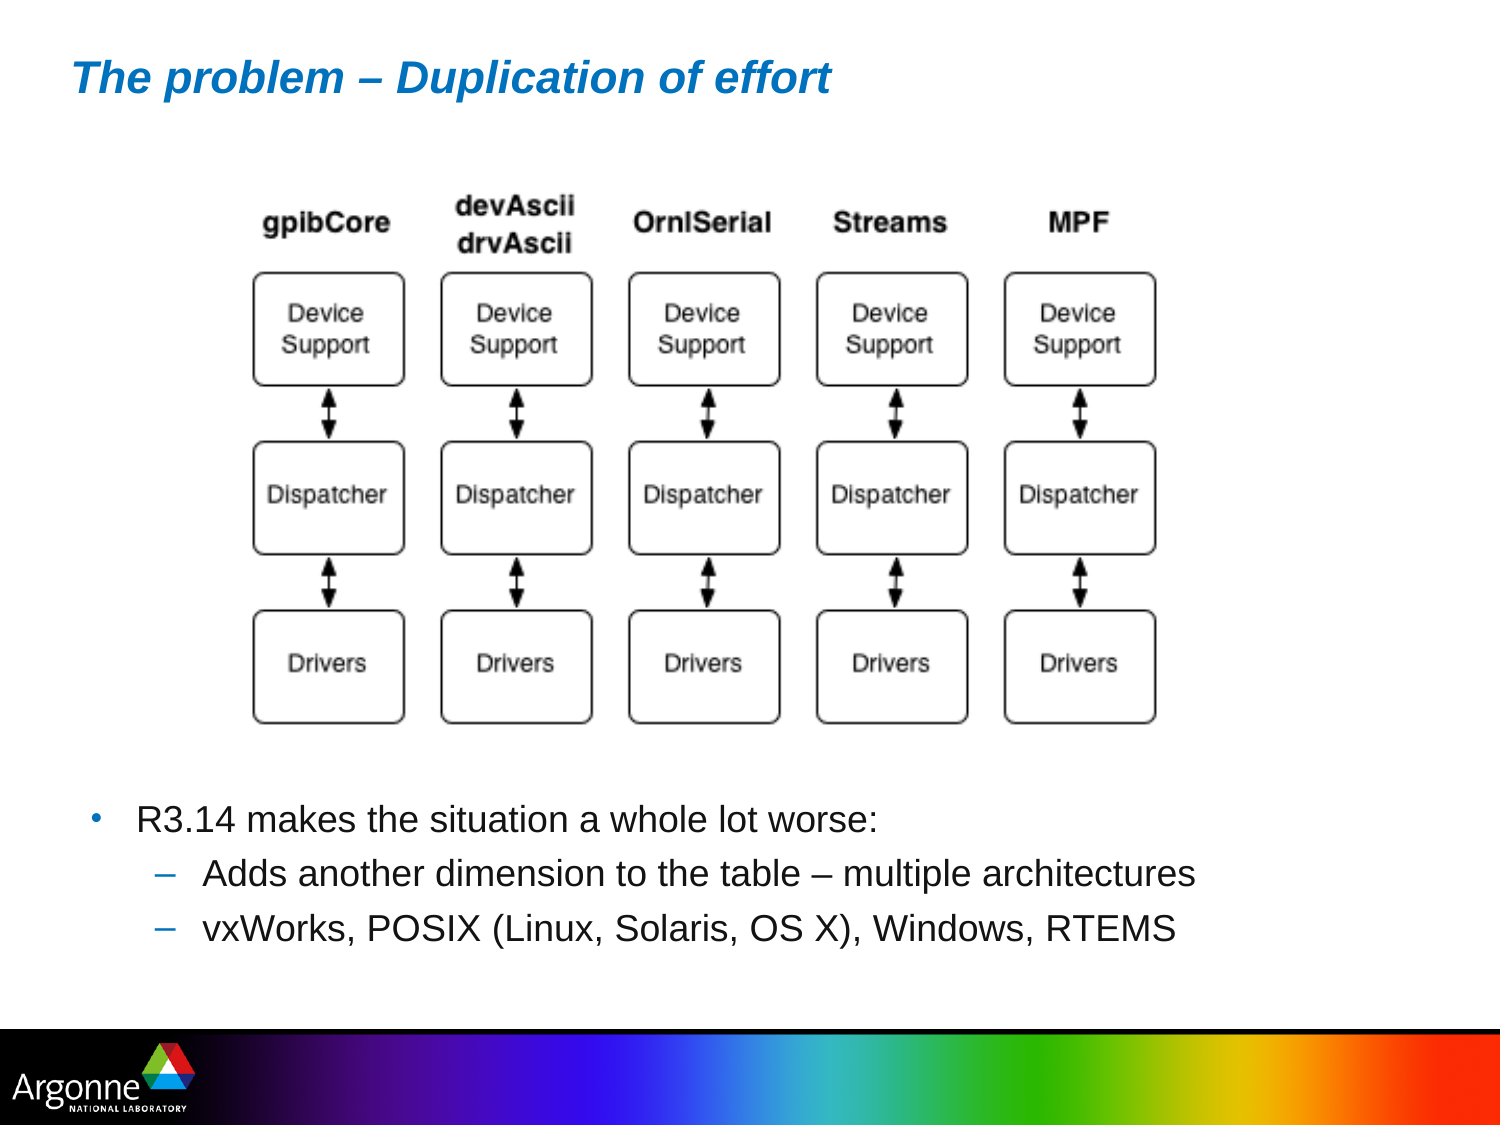

# The problem – Duplication of effort
R3.14 makes the situation a whole lot worse:
Adds another dimension to the table – multiple architectures
vxWorks, POSIX (Linux, Solaris, OS X), Windows, RTEMS